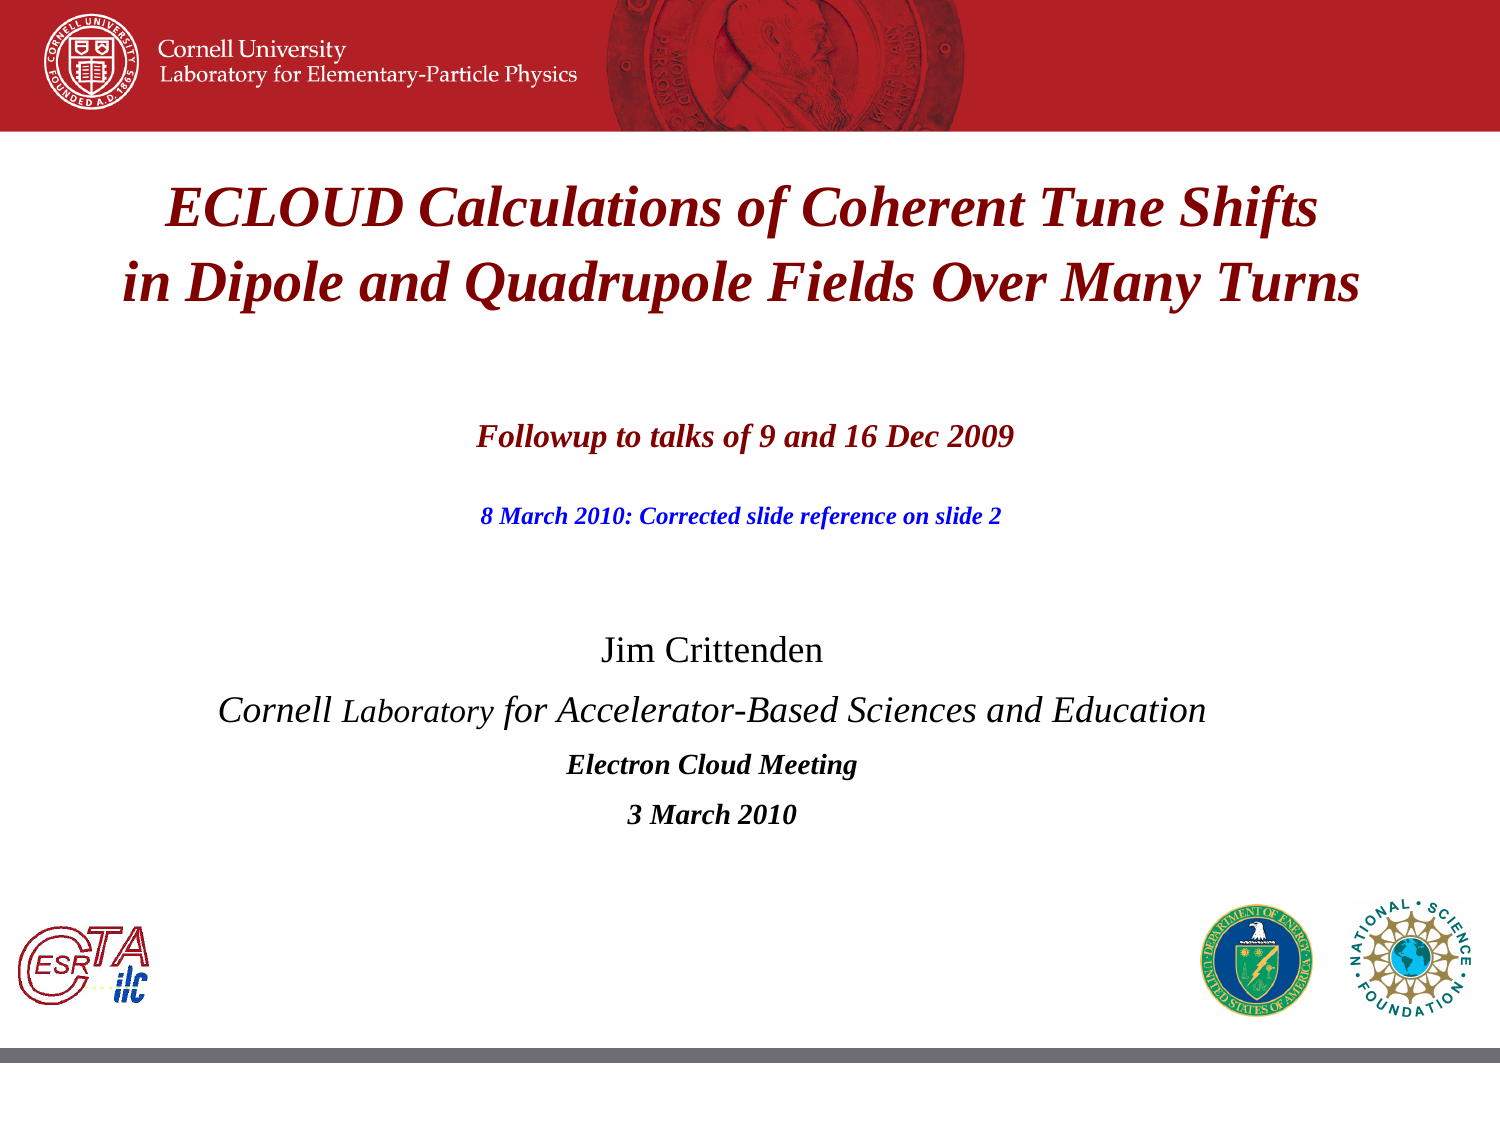

# ECLOUD Calculations of Coherent Tune Shifts in Dipole and Quadrupole Fields Over Many Turns
 Followup to talks of 9 and 16 Dec 2009
8 March 2010: Corrected slide reference on slide 2
Jim Crittenden
Cornell Laboratory for Accelerator-Based Sciences and Education
Electron Cloud Meeting
3 March 2010